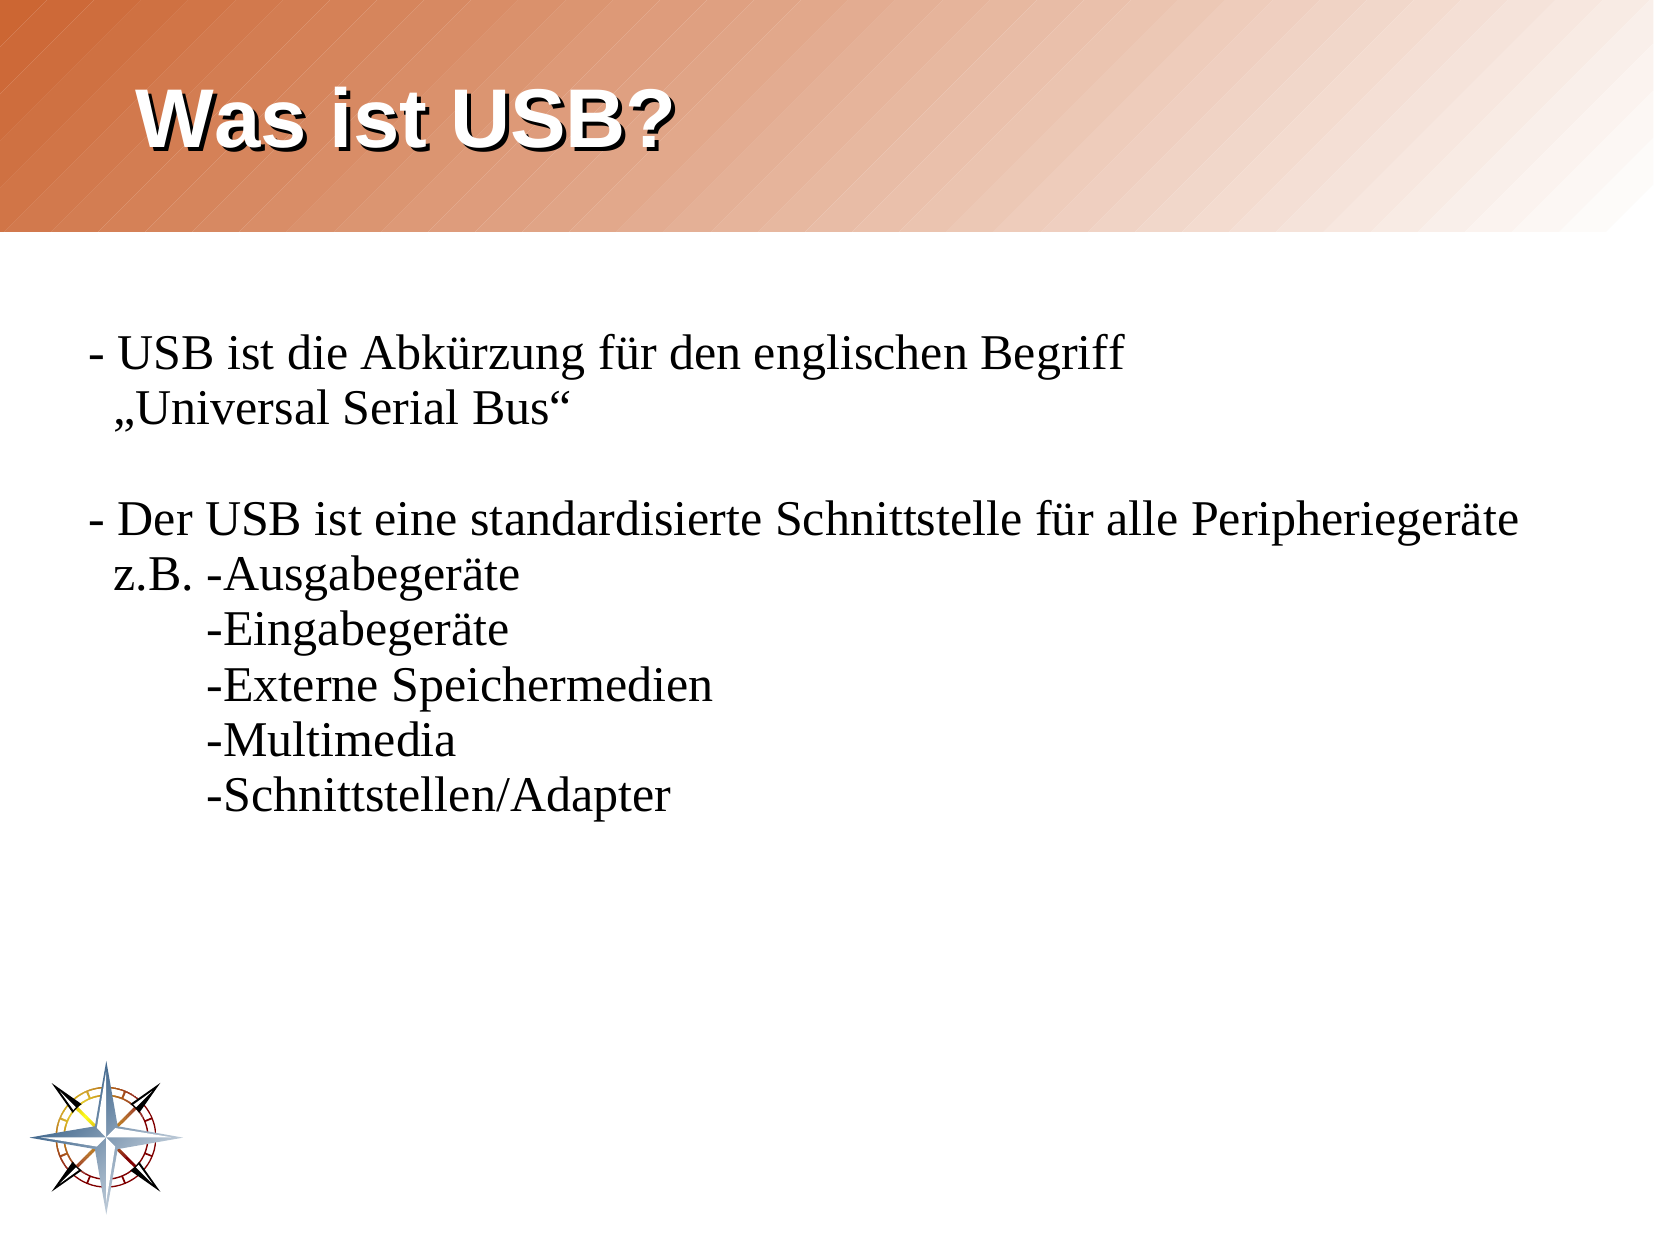

# Was ist USB?
- USB ist die Abkürzung für den englischen Begriff
 „Universal Serial Bus“
- Der USB ist eine standardisierte Schnittstelle für alle Peripheriegeräte
 z.B.	-Ausgabegeräte
	-Eingabegeräte
	-Externe Speichermedien
	-Multimedia
	-Schnittstellen/Adapter